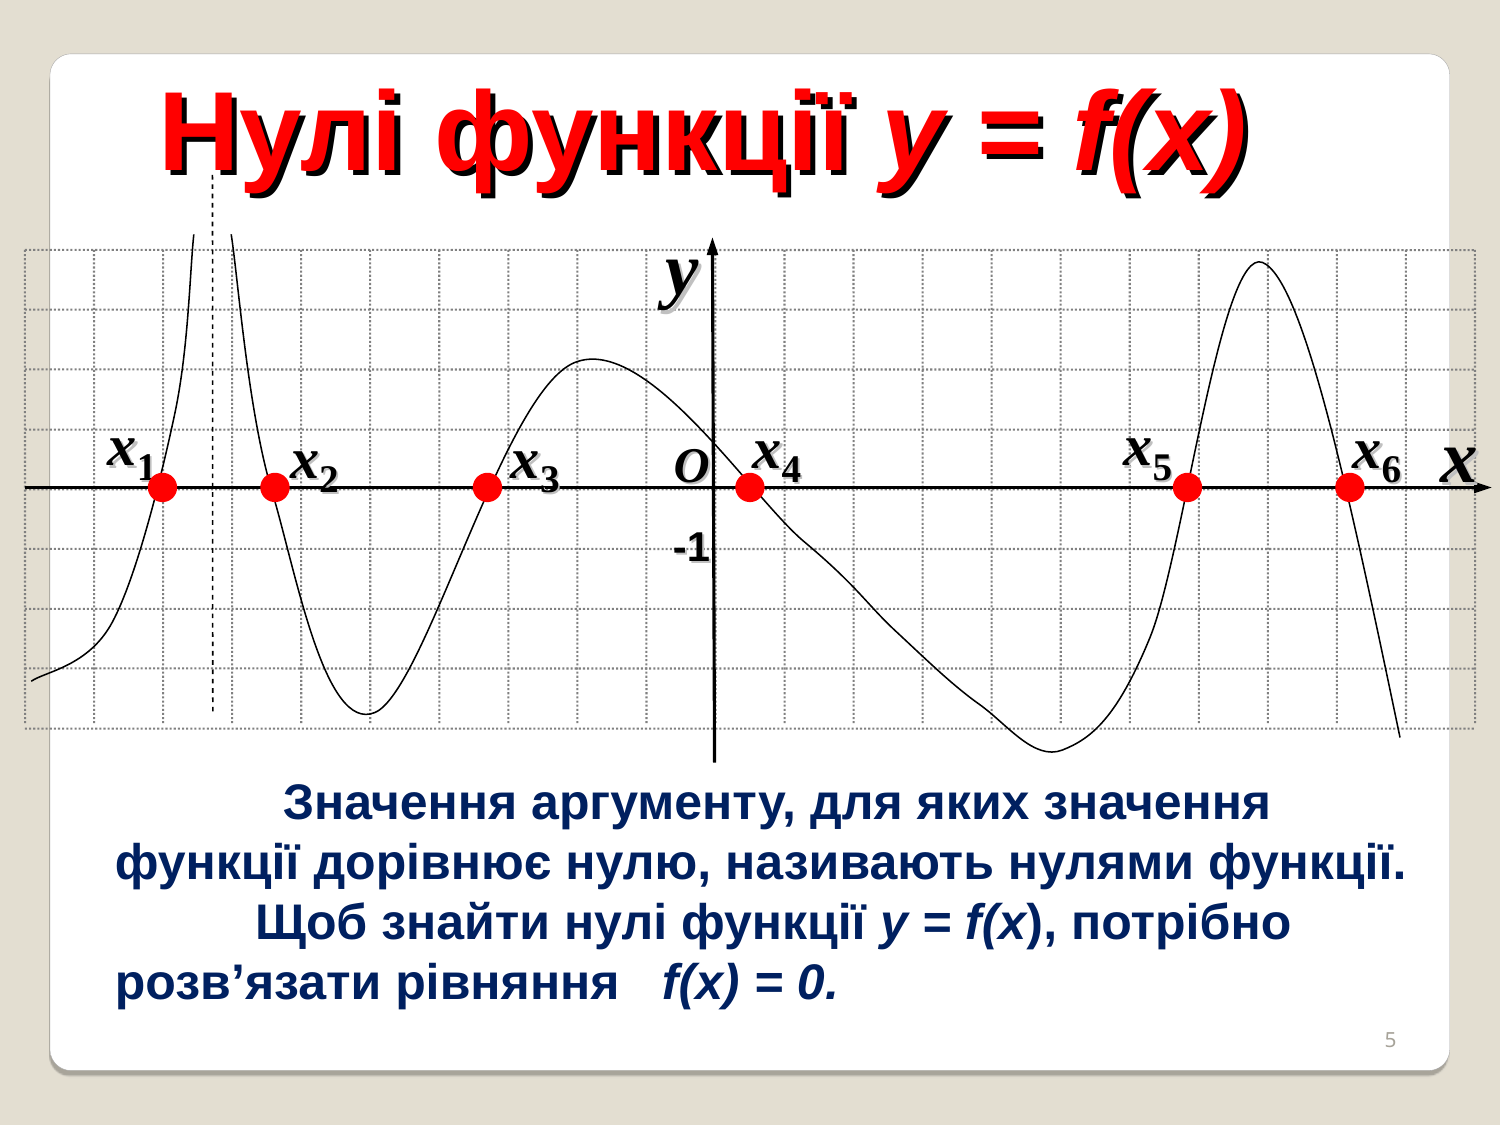

Нулі функції y = f(x)
y
x1
x5
x
x4
x6
x2
x3
O
-1
 Значення аргументу, для яких значення функції дорівнює нулю, називають нулями функції.
 Щоб знайти нулі функції y = f(x), потрібно розв’язати рівняння f(x) = 0.